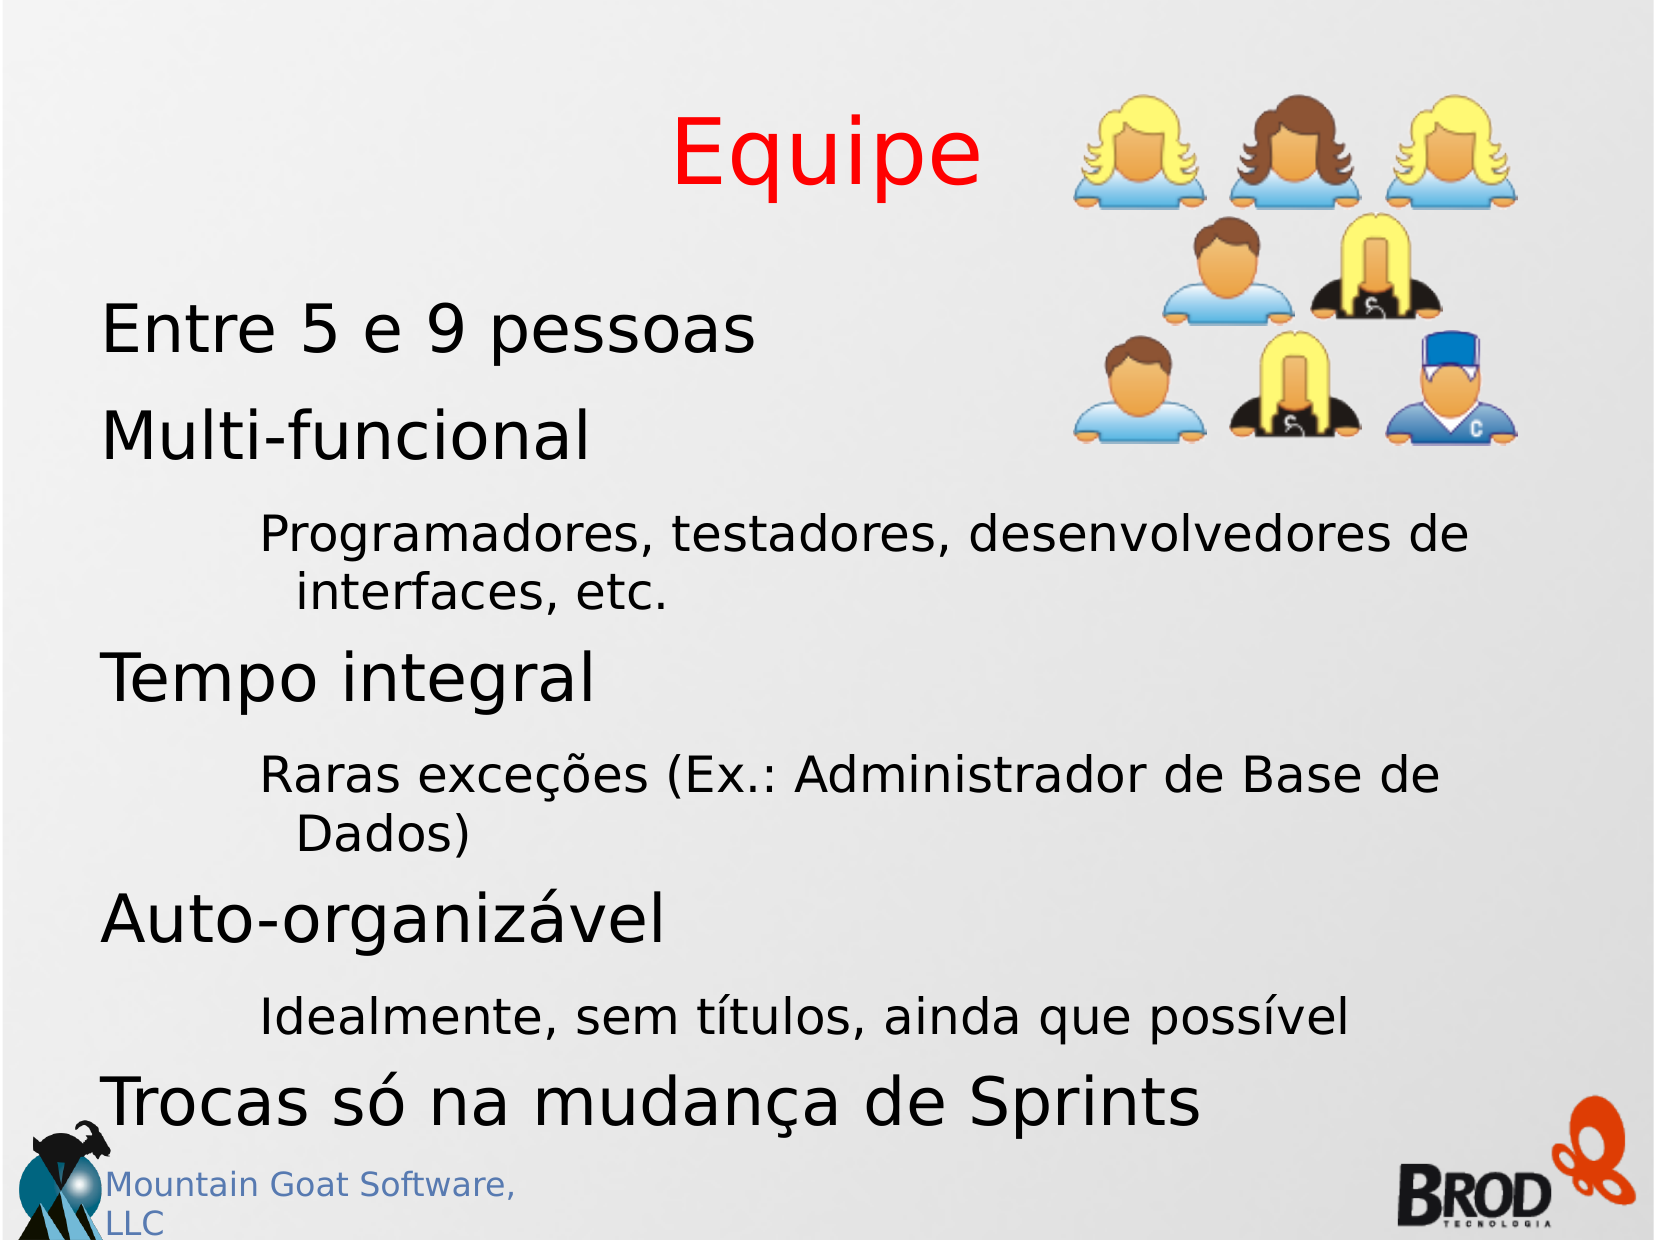

# Equipe
Entre 5 e 9 pessoas
Multi-funcional
Programadores, testadores, desenvolvedores de interfaces, etc.
Tempo integral
Raras exceções (Ex.: Administrador de Base de Dados)
Auto-organizável
Idealmente, sem títulos, ainda que possível
Trocas só na mudança de Sprints